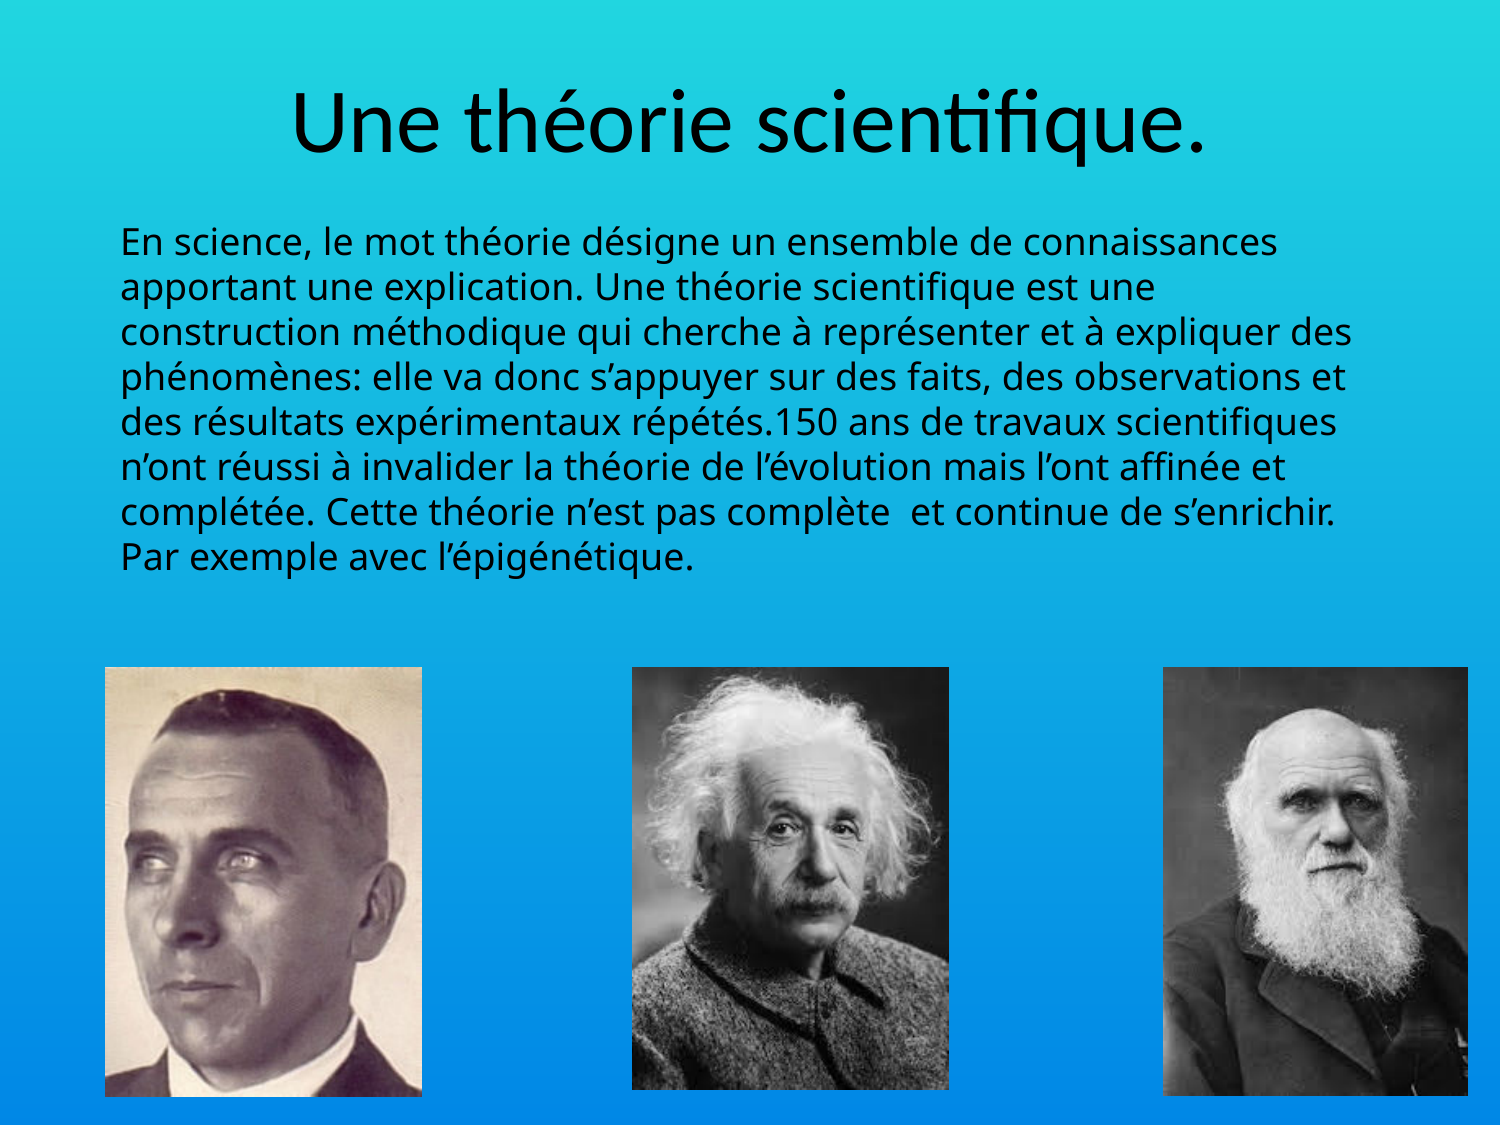

# Une théorie scientifique.
En science, le mot théorie désigne un ensemble de connaissances apportant une explication. Une théorie scientifique est une construction méthodique qui cherche à représenter et à expliquer des phénomènes: elle va donc s’appuyer sur des faits, des observations et des résultats expérimentaux répétés.150 ans de travaux scientifiques n’ont réussi à invalider la théorie de l’évolution mais l’ont affinée et complétée. Cette théorie n’est pas complète et continue de s’enrichir. Par exemple avec l’épigénétique.